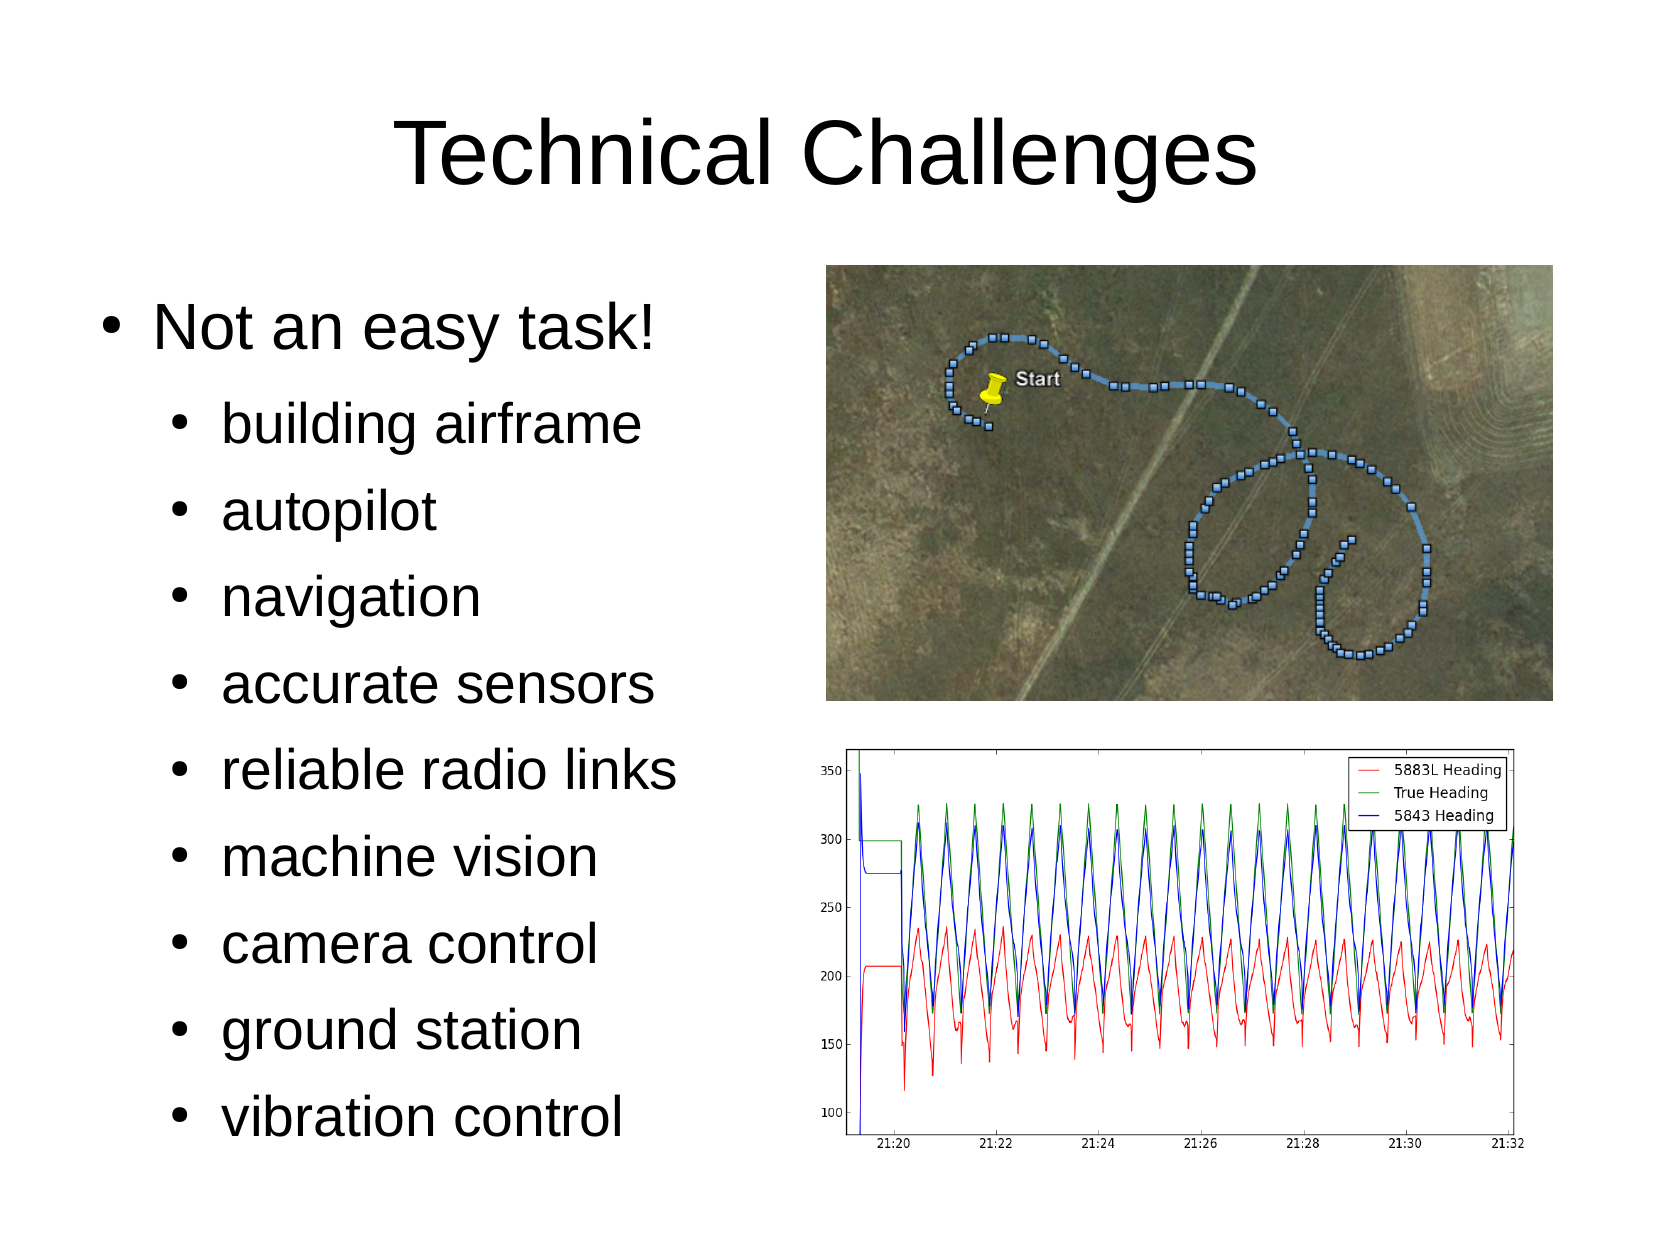

# Technical Challenges
Not an easy task!
building airframe
autopilot
navigation
accurate sensors
reliable radio links
machine vision
camera control
ground station
vibration control